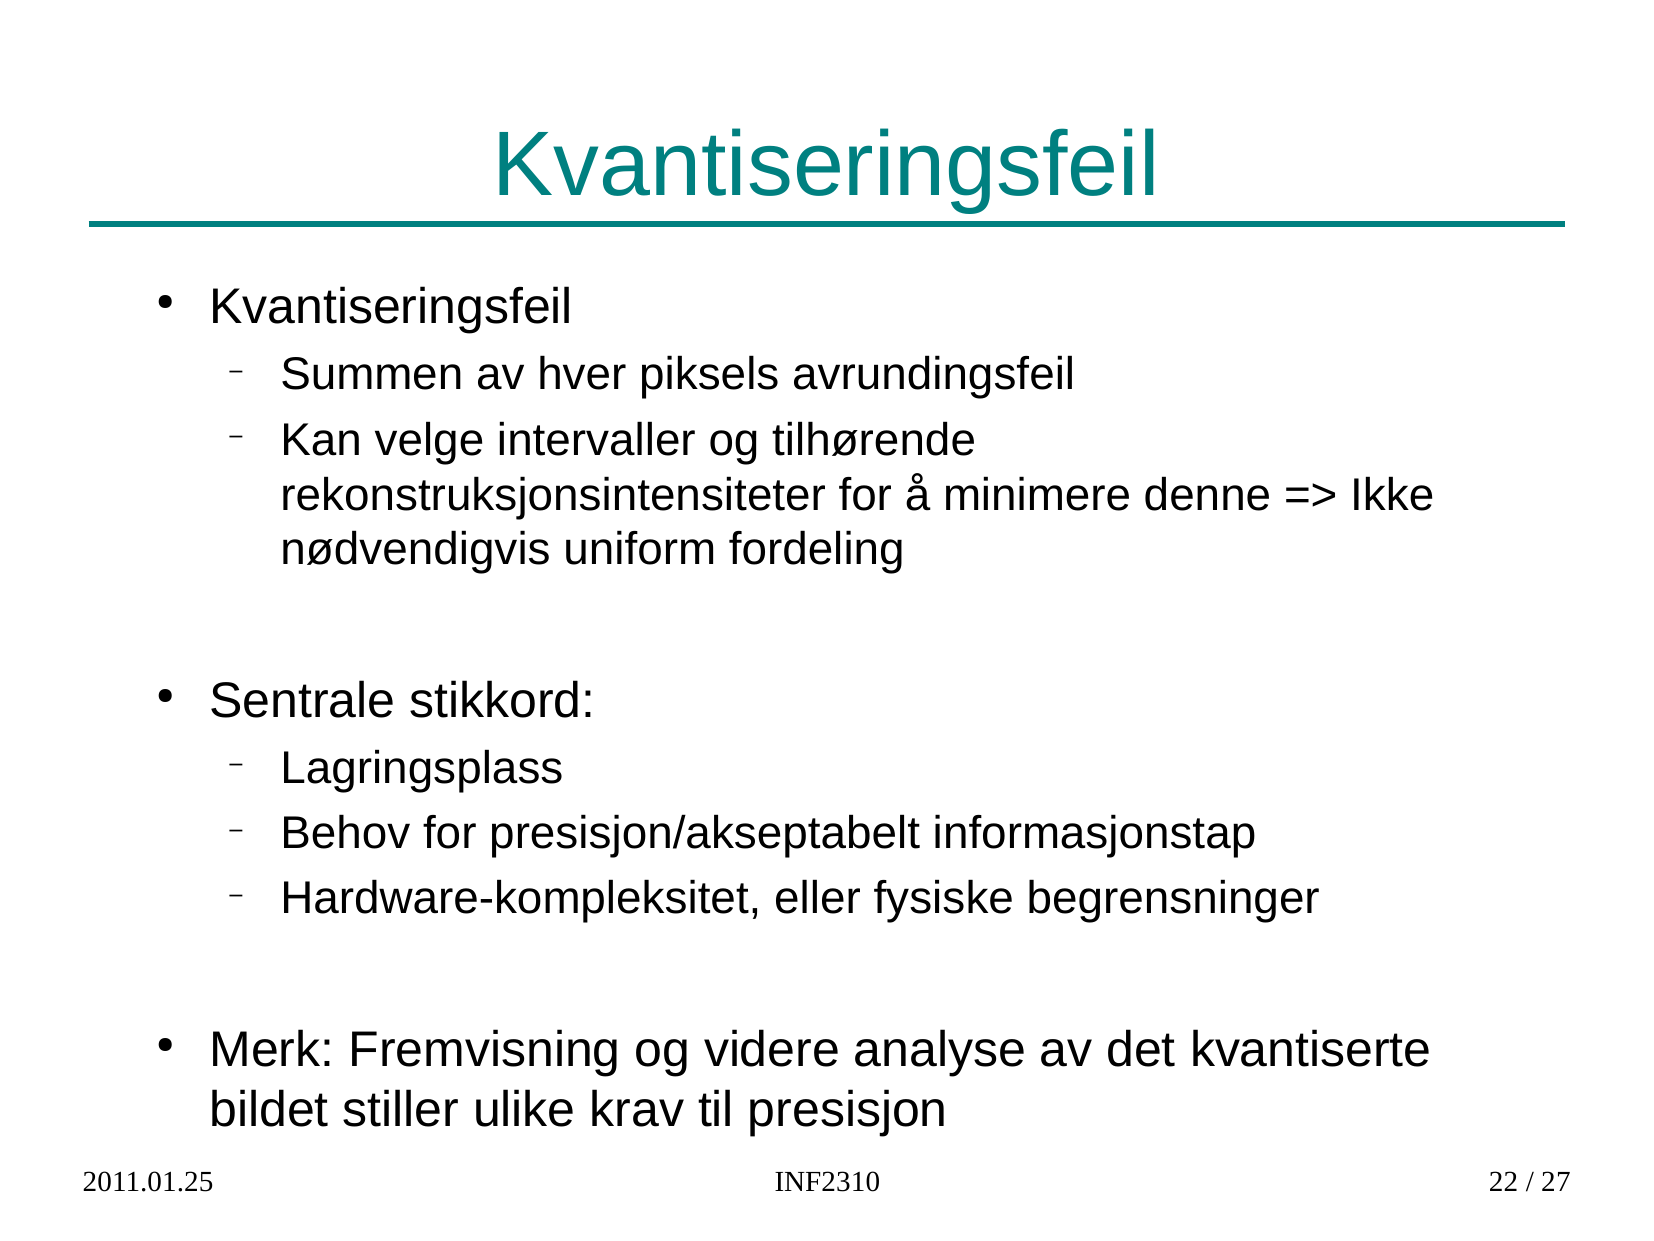

# Kvantiseringsfeil
Kvantiseringsfeil
Summen av hver piksels avrundingsfeil
Kan velge intervaller og tilhørende rekonstruksjonsintensiteter for å minimere denne => Ikke nødvendigvis uniform fordeling
Sentrale stikkord:
Lagringsplass
Behov for presisjon/akseptabelt informasjonstap
Hardware-kompleksitet, eller fysiske begrensninger
Merk: Fremvisning og videre analyse av det kvantiserte bildet stiller ulike krav til presisjon
2011.01.25
INF2310
22